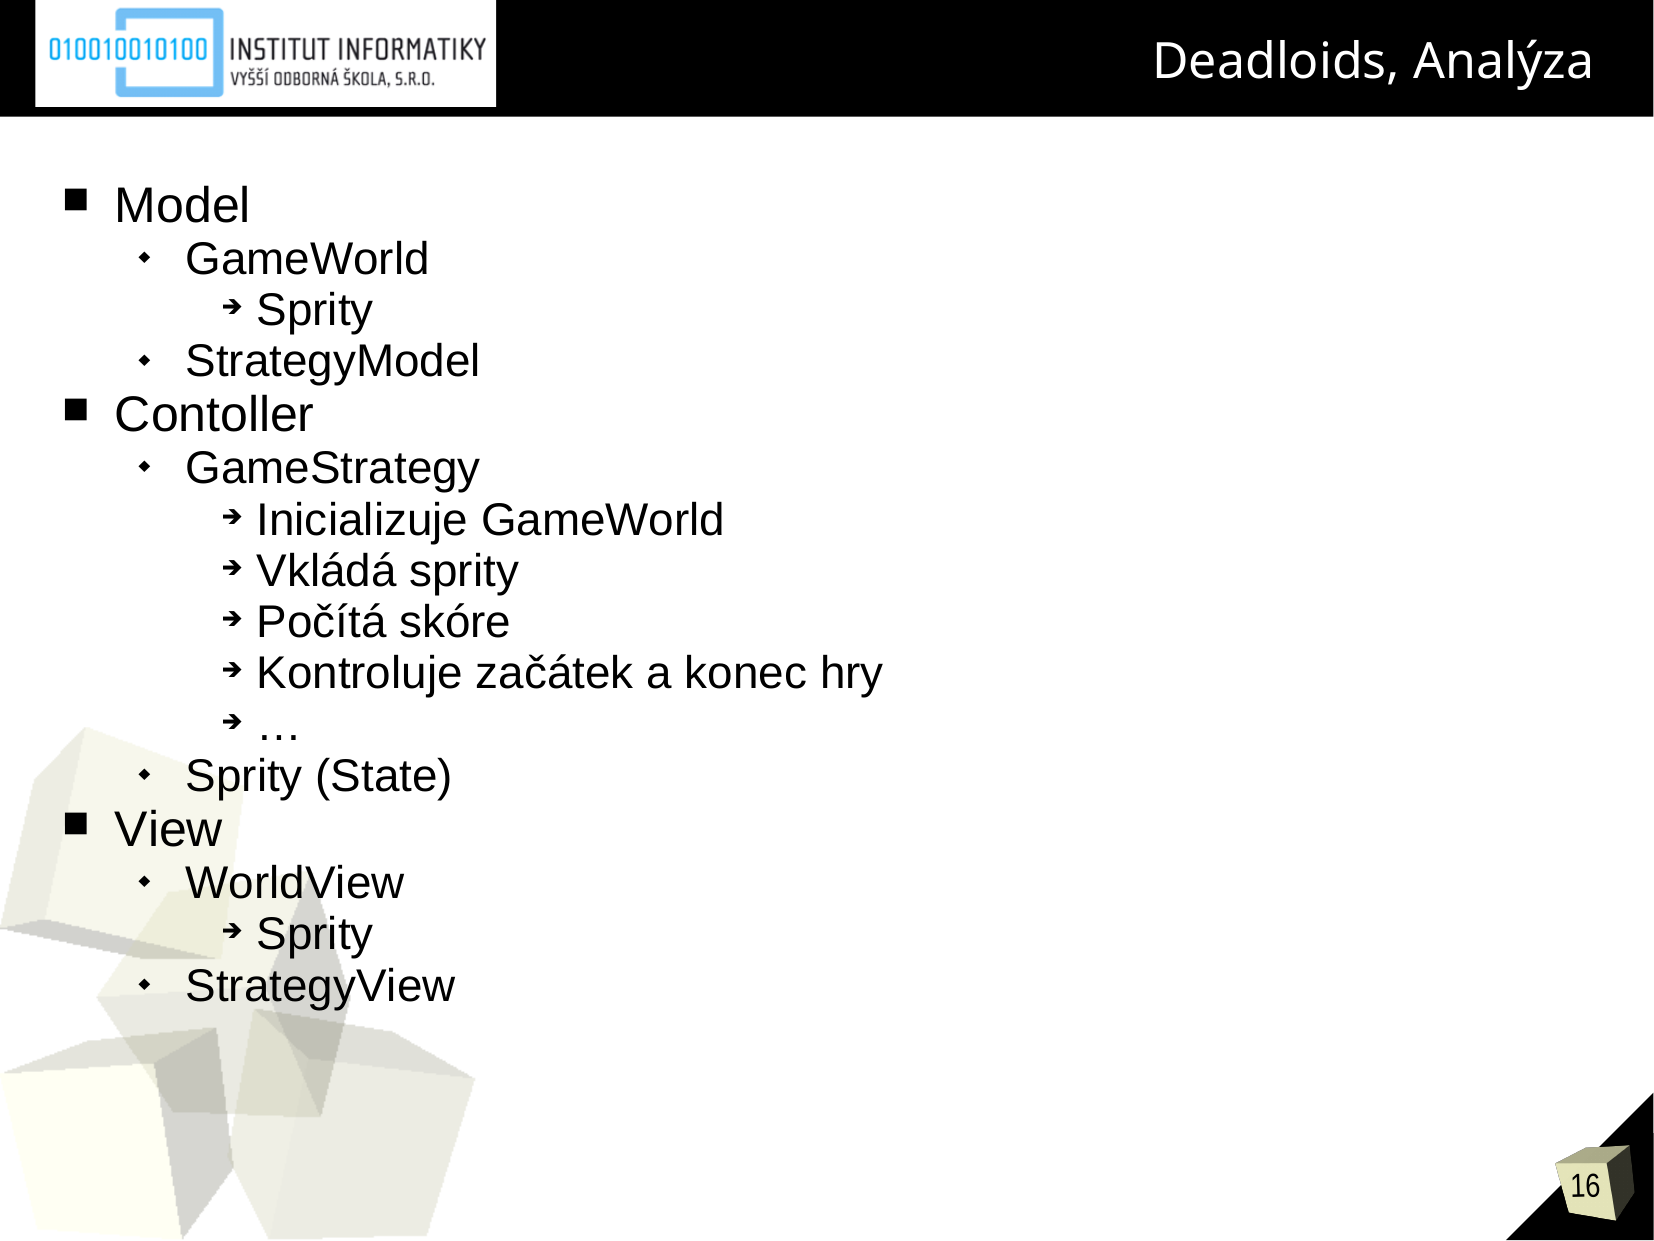

# Deadloids, Analýza
Model
GameWorld
Sprity
StrategyModel
Contoller
GameStrategy
Inicializuje GameWorld
Vkládá sprity
Počítá skóre
Kontroluje začátek a konec hry
…
Sprity (State)
View
WorldView
Sprity
StrategyView